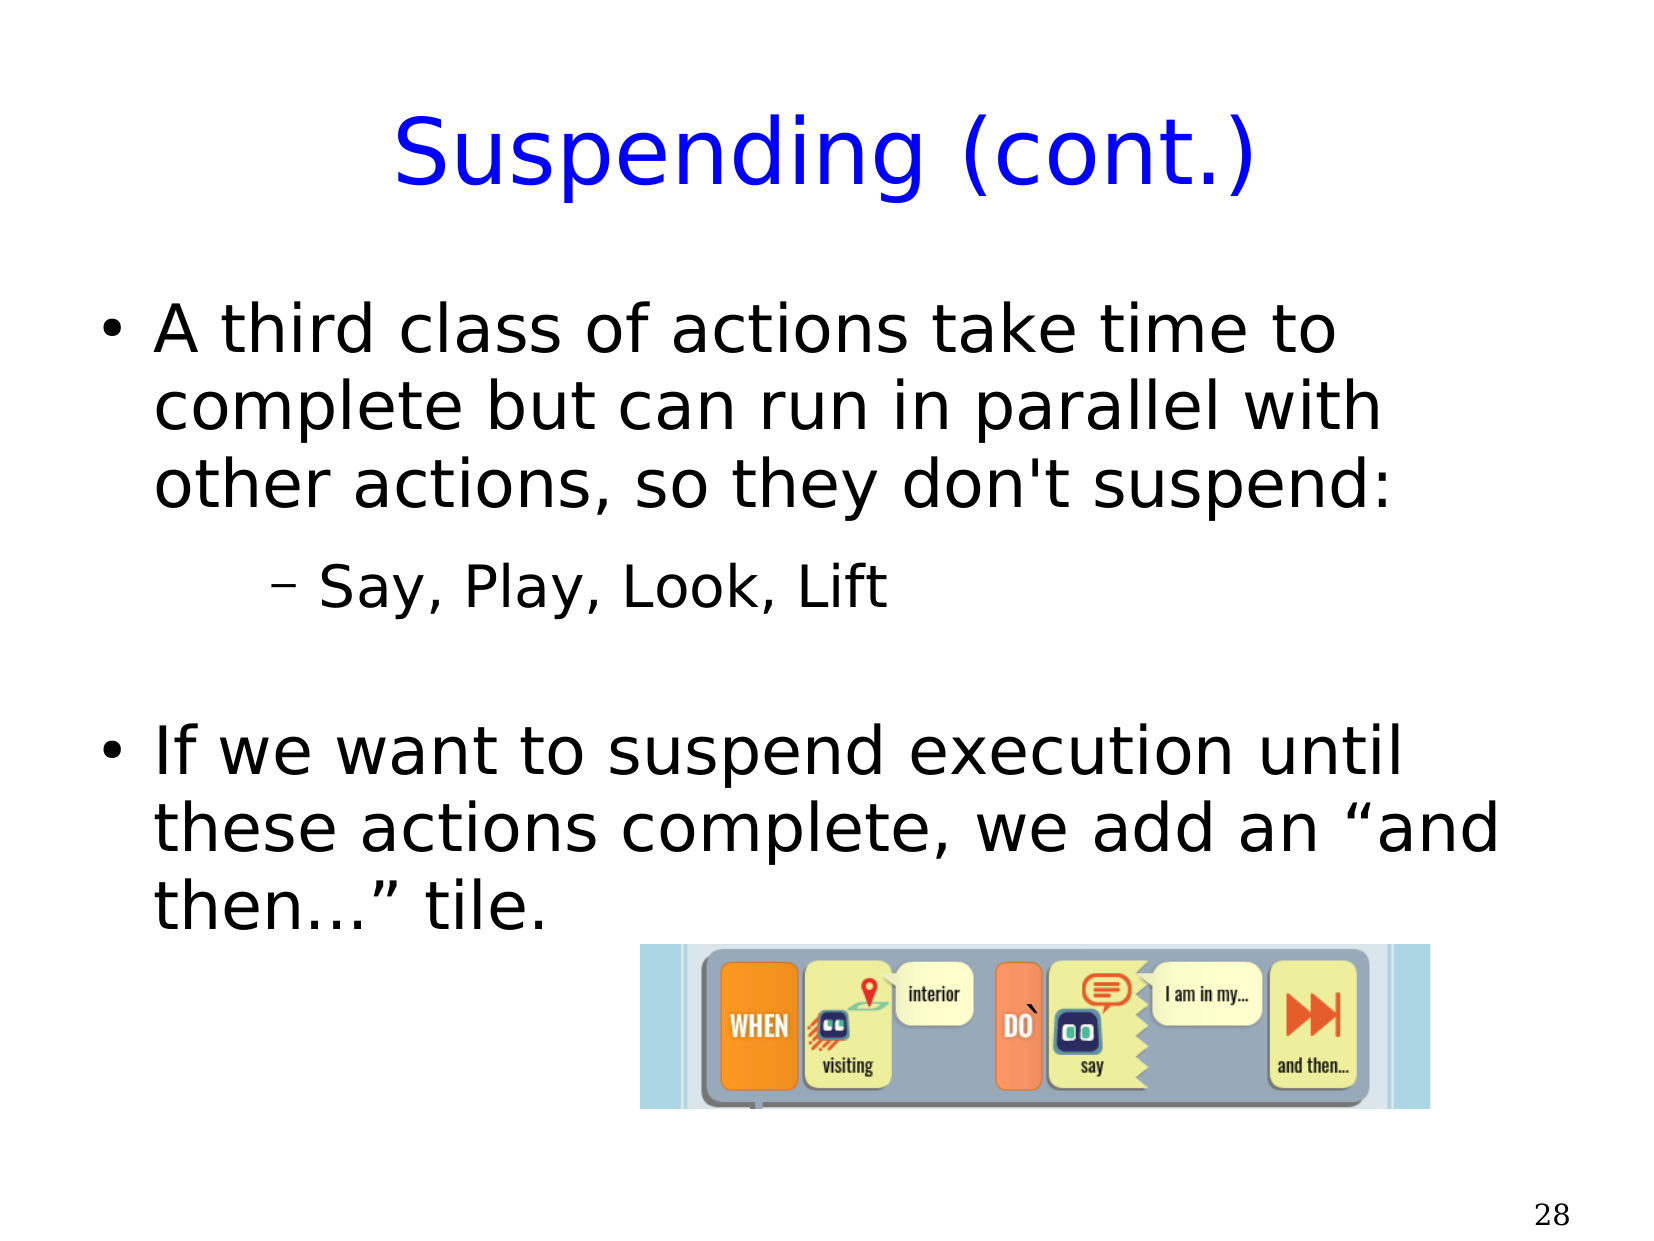

# Suspending (cont.)
A third class of actions take time to complete but can run in parallel with other actions, so they don't suspend:
Say, Play, Look, Lift
If we want to suspend execution until these actions complete, we add an “and then...” tile.
`
28